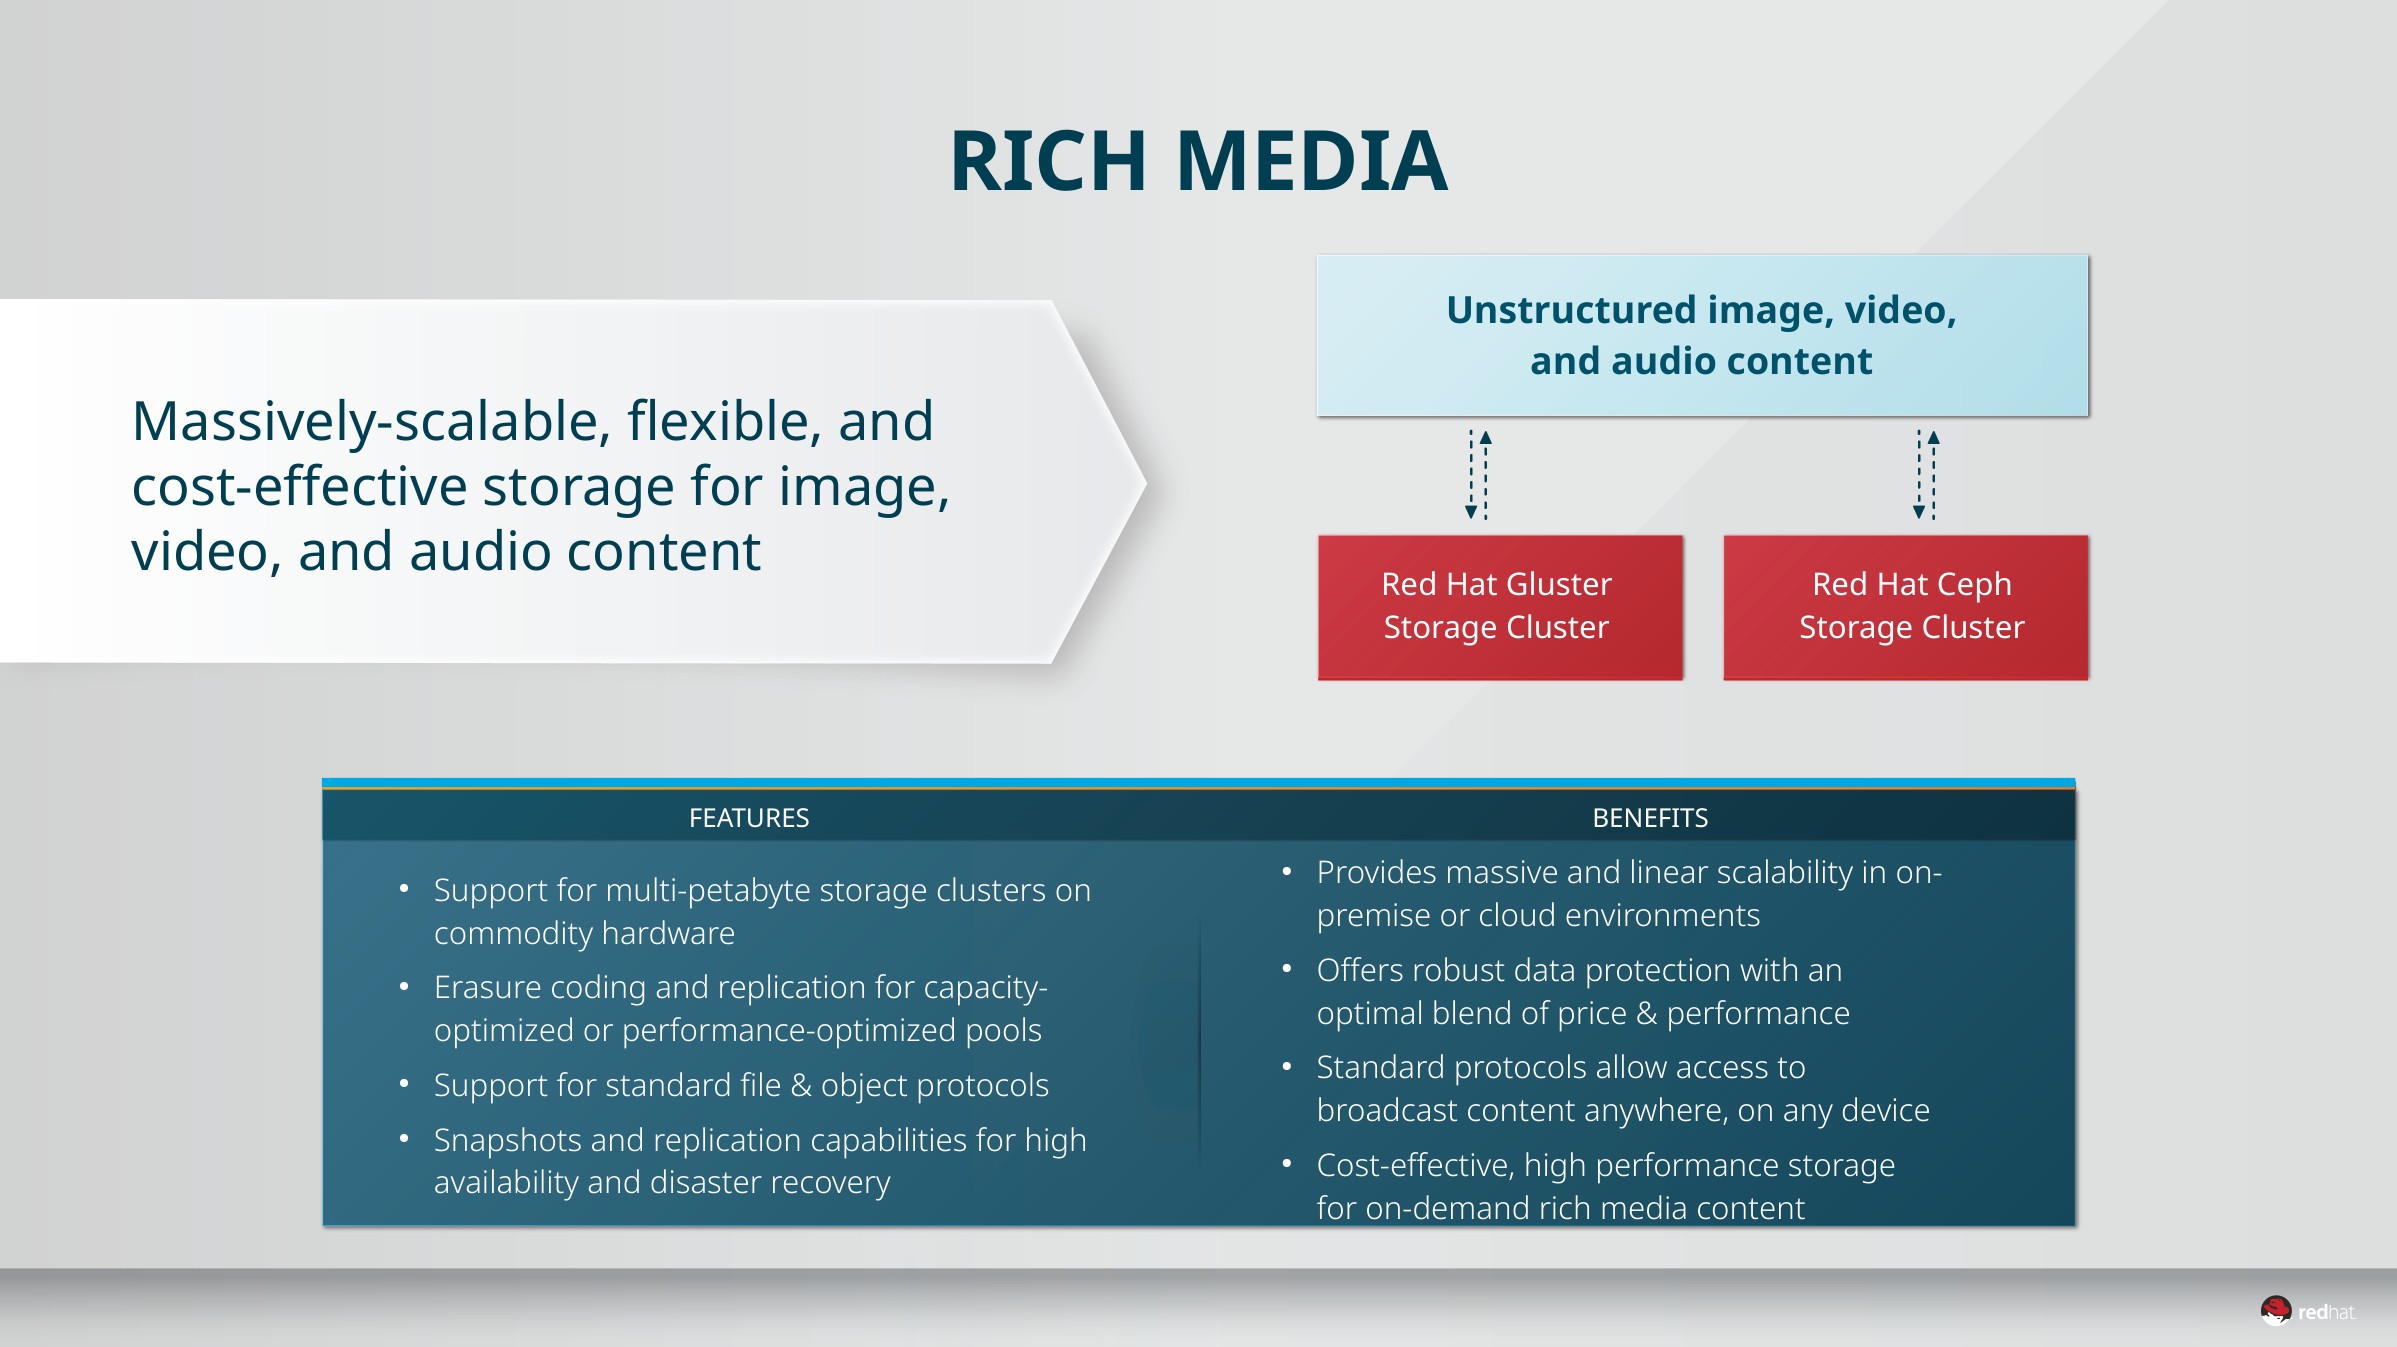

RICH MEDIA
Unstructured image, video,
and audio content
# Massively-scalable, flexible, and cost-effective storage for image, video, and audio content
Red Hat Gluster
Storage Cluster
Red Hat Ceph
Storage Cluster
FEATURES
BENEFITS
Provides massive and linear scalability in on-premise or cloud environments
Offers robust data protection with an optimal blend of price & performance
Standard protocols allow access to broadcast content anywhere, on any device
Cost-effective, high performance storage for on-demand rich media content
Support for multi-petabyte storage clusters on commodity hardware
Erasure coding and replication for capacity-optimized or performance-optimized pools
Support for standard file & object protocols
Snapshots and replication capabilities for high availability and disaster recovery